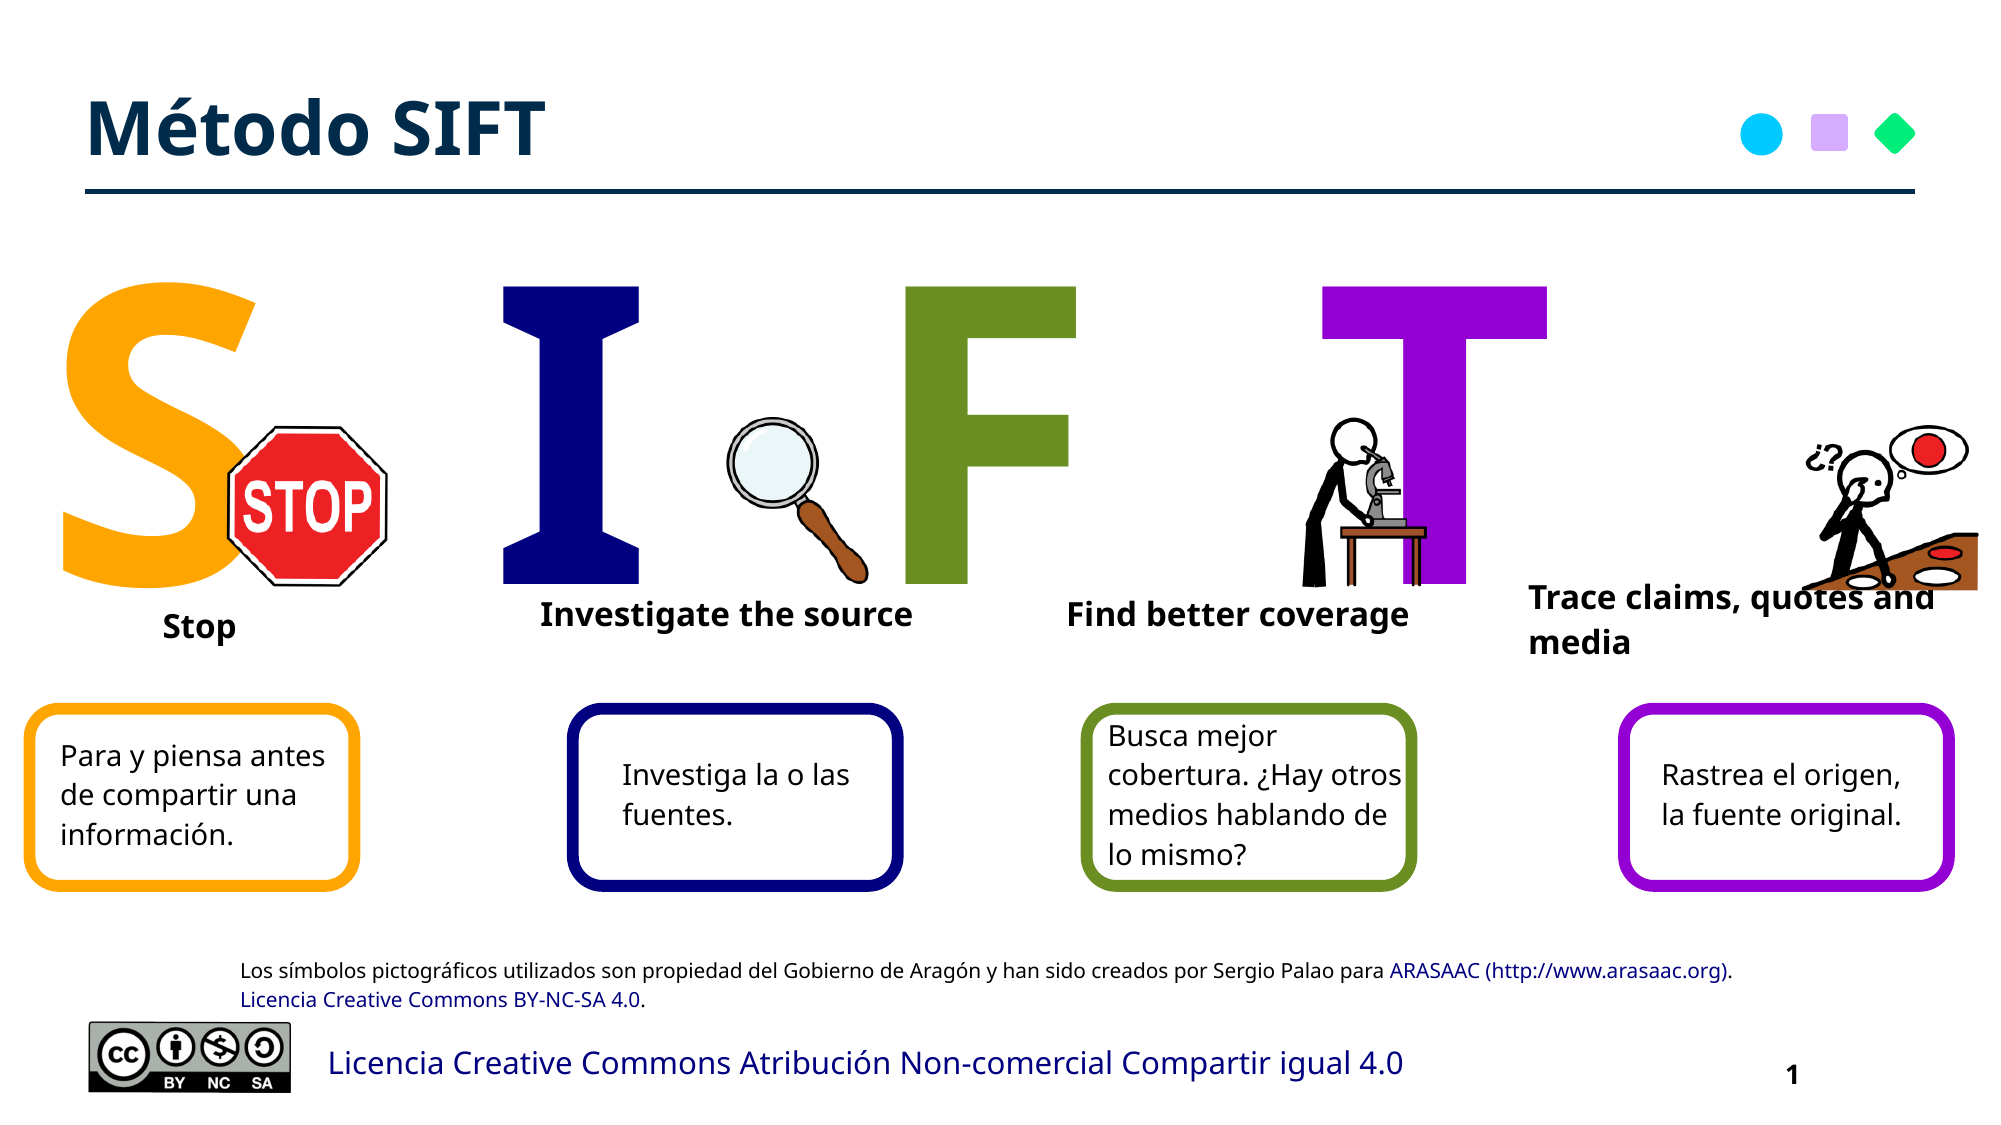

# Método SIFT
S I F T
Trace claims, quotes and media
Investigate the source
Find better coverage
Stop
Busca mejor cobertura. ¿Hay otros medios hablando de lo mismo?
Para y piensa antes de compartir una información.
Investiga la o las fuentes.
Rastrea el origen, la fuente original.
Los símbolos pictográficos utilizados son propiedad del Gobierno de Aragón y han sido creados por Sergio Palao para ARASAAC (http://www.arasaac.org). Licencia Creative Commons BY-NC-SA 4.0.
Licencia Creative Commons Atribución Non-comercial Compartir igual 4.0